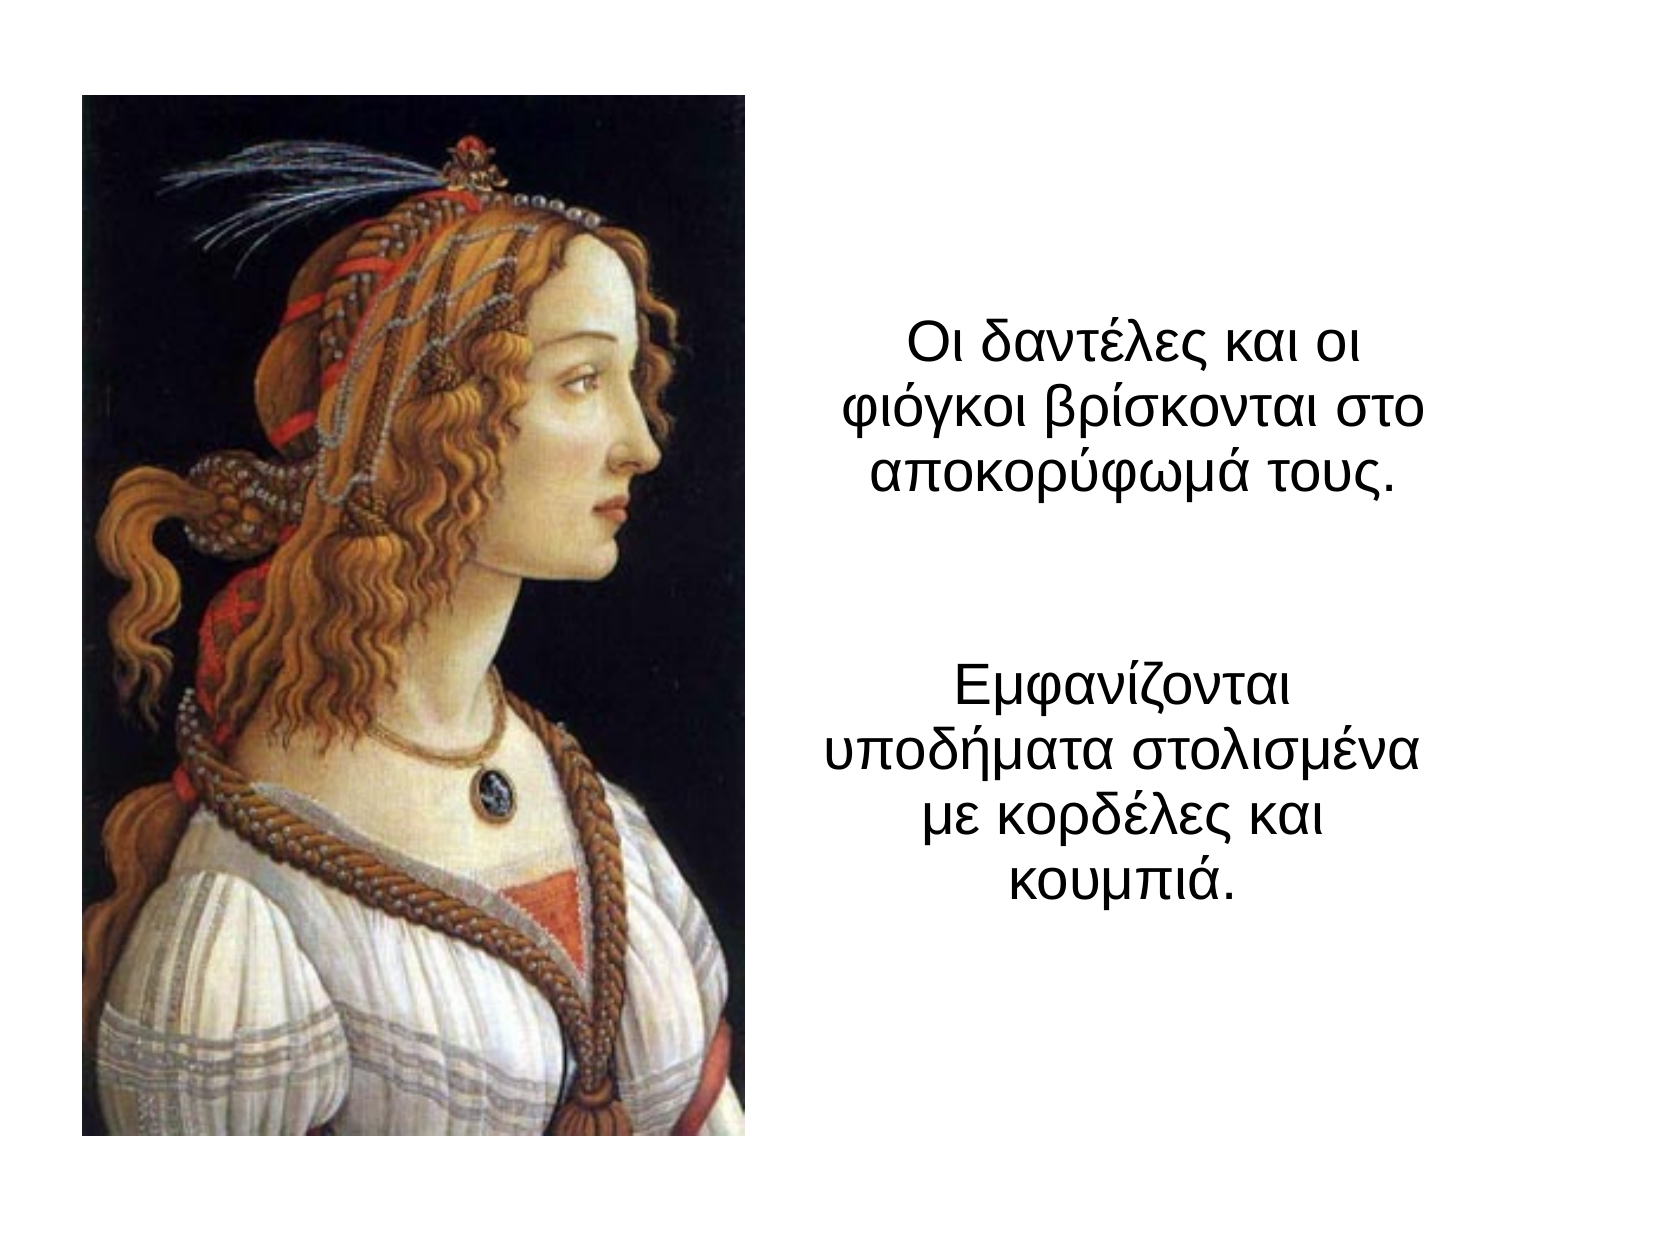

Οι δαντέλες και οι φιόγκοι βρίσκονται στο αποκορύφωμά τους.
Εμφανίζονται υποδήματα στολισμένα με κορδέλες και κουμπιά.